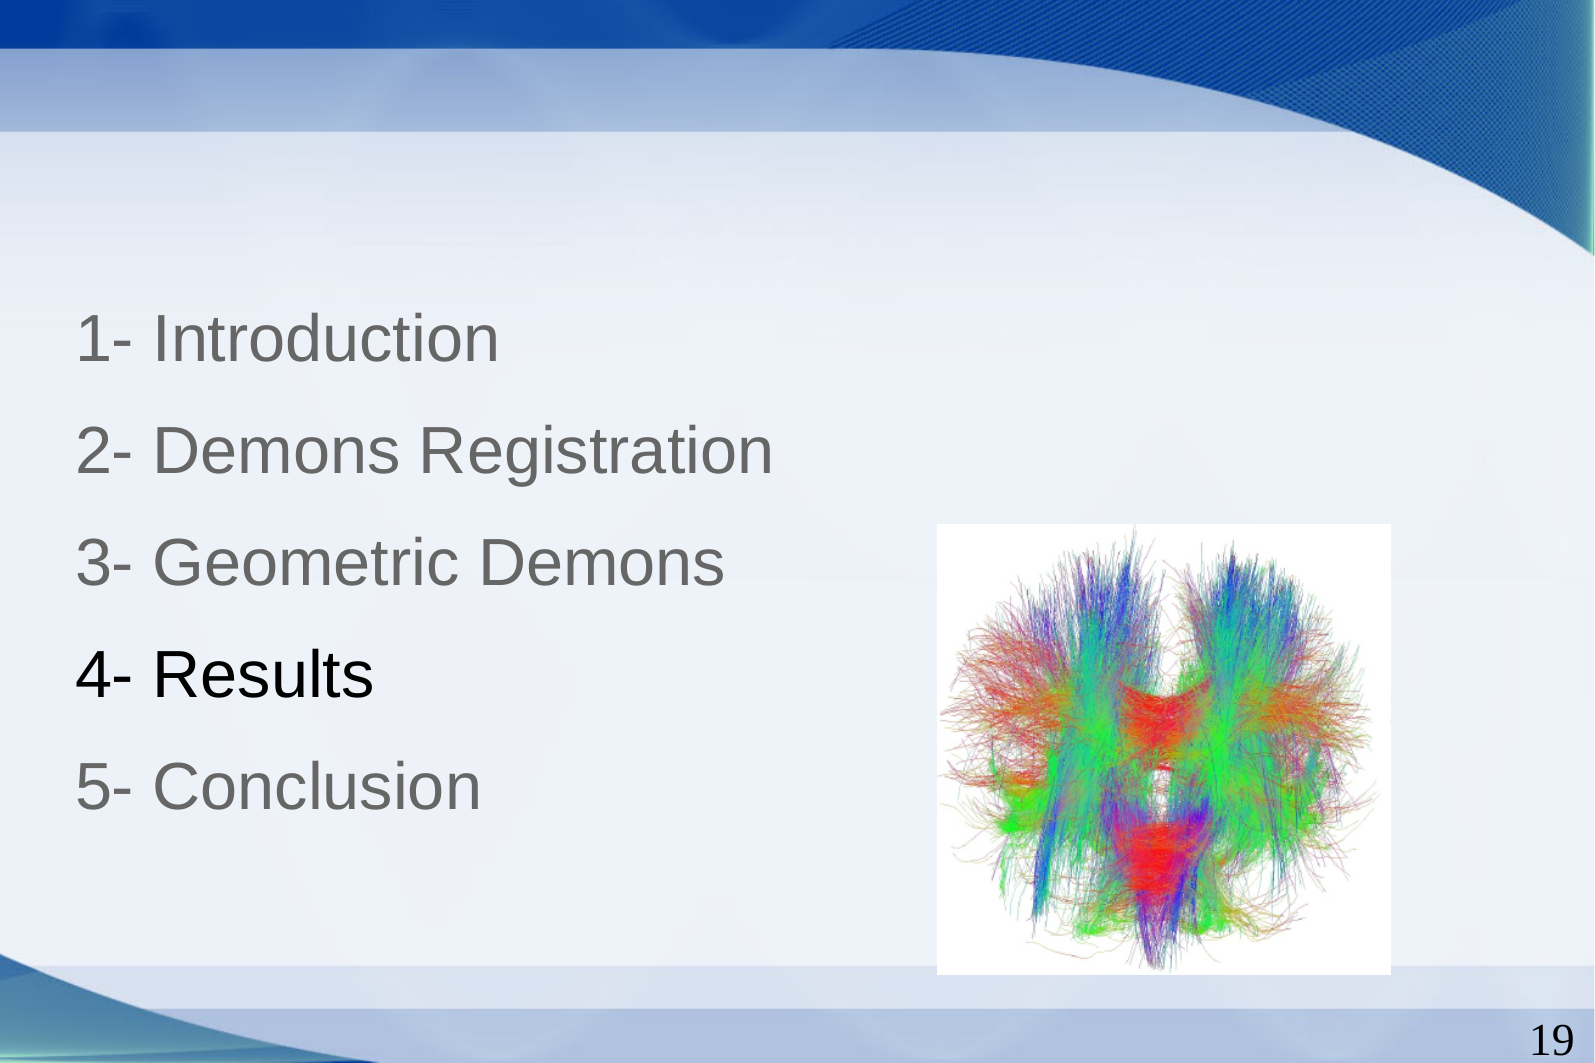

# 1- Introduction
2- Demons Registration
3- Geometric Demons
4- Results
5- Conclusion
19